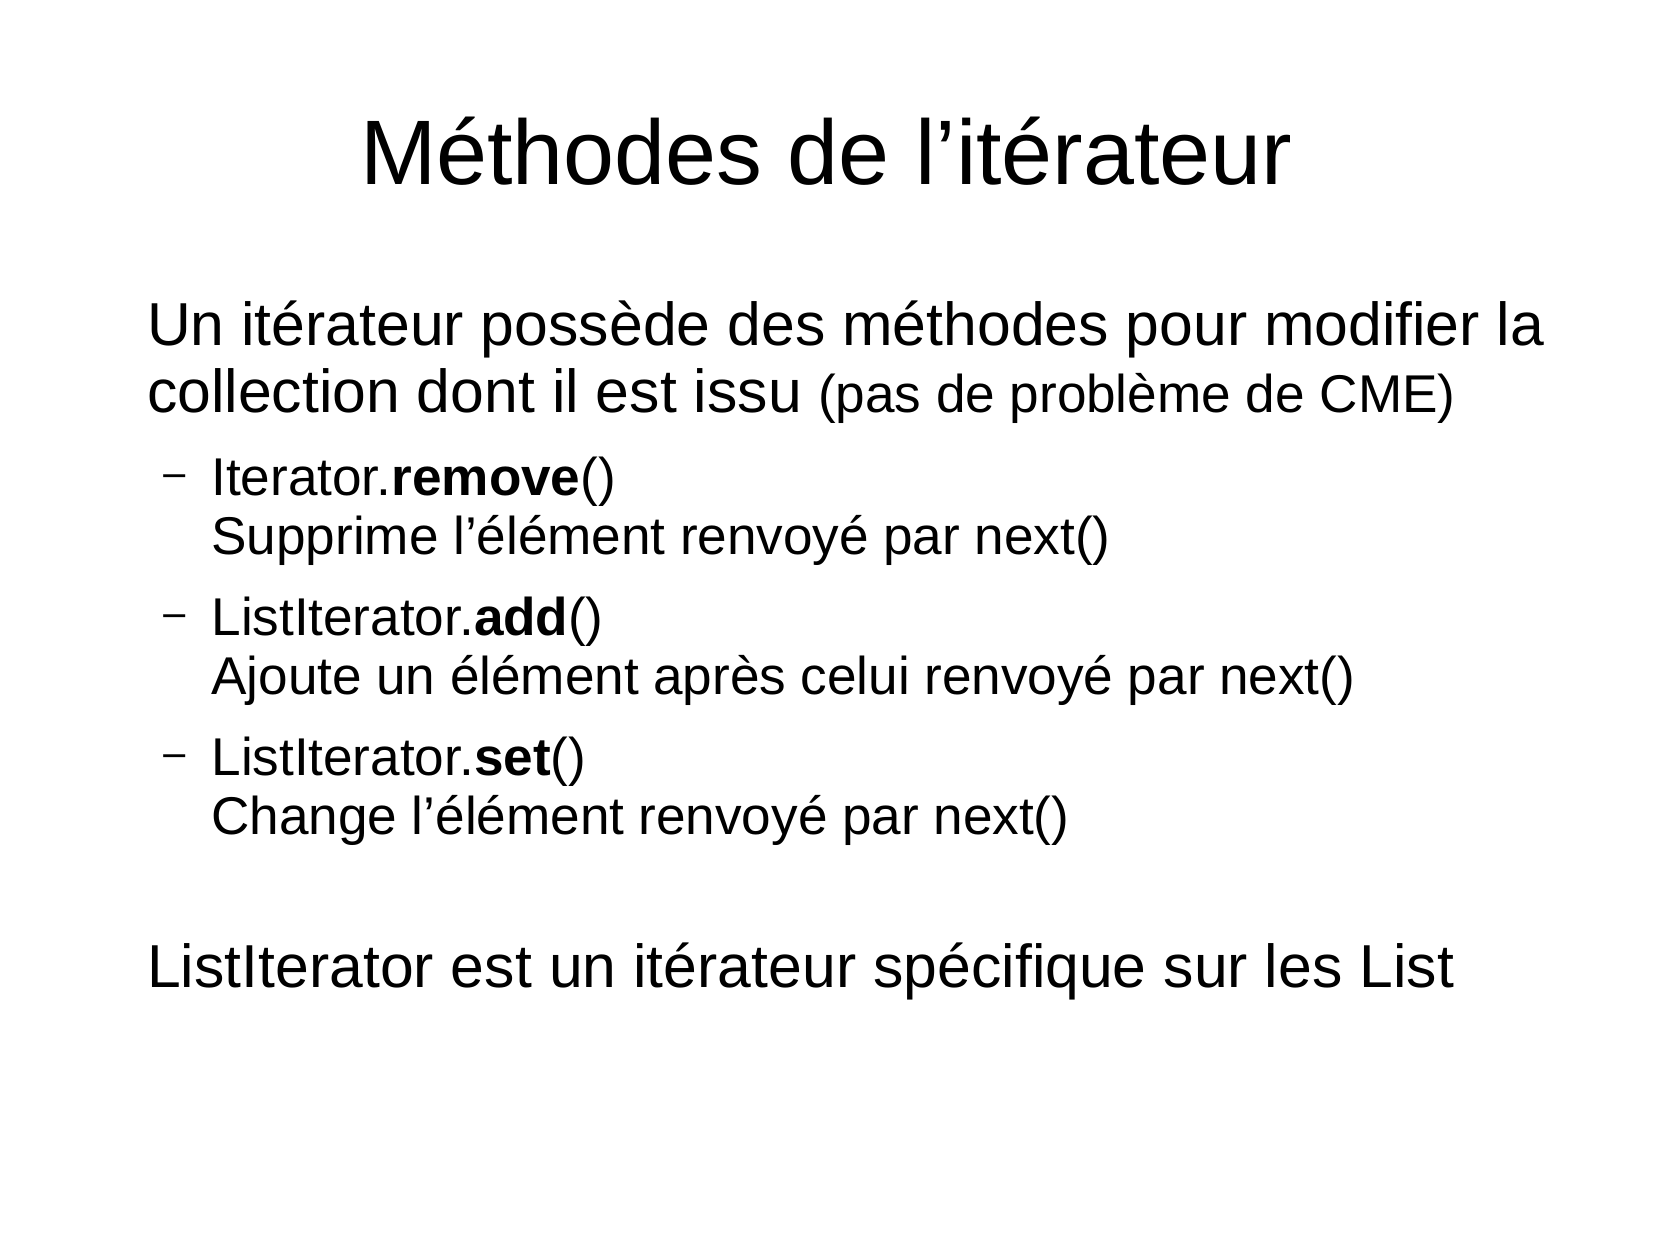

# Méthodes de l’itérateur
Un itérateur possède des méthodes pour modifier la collection dont il est issu (pas de problème de CME)
Iterator.remove()
Supprime l’élément renvoyé par next()
ListIterator.add()
Ajoute un élément après celui renvoyé par next()
ListIterator.set()
Change l’élément renvoyé par next()
ListIterator est un itérateur spécifique sur les List